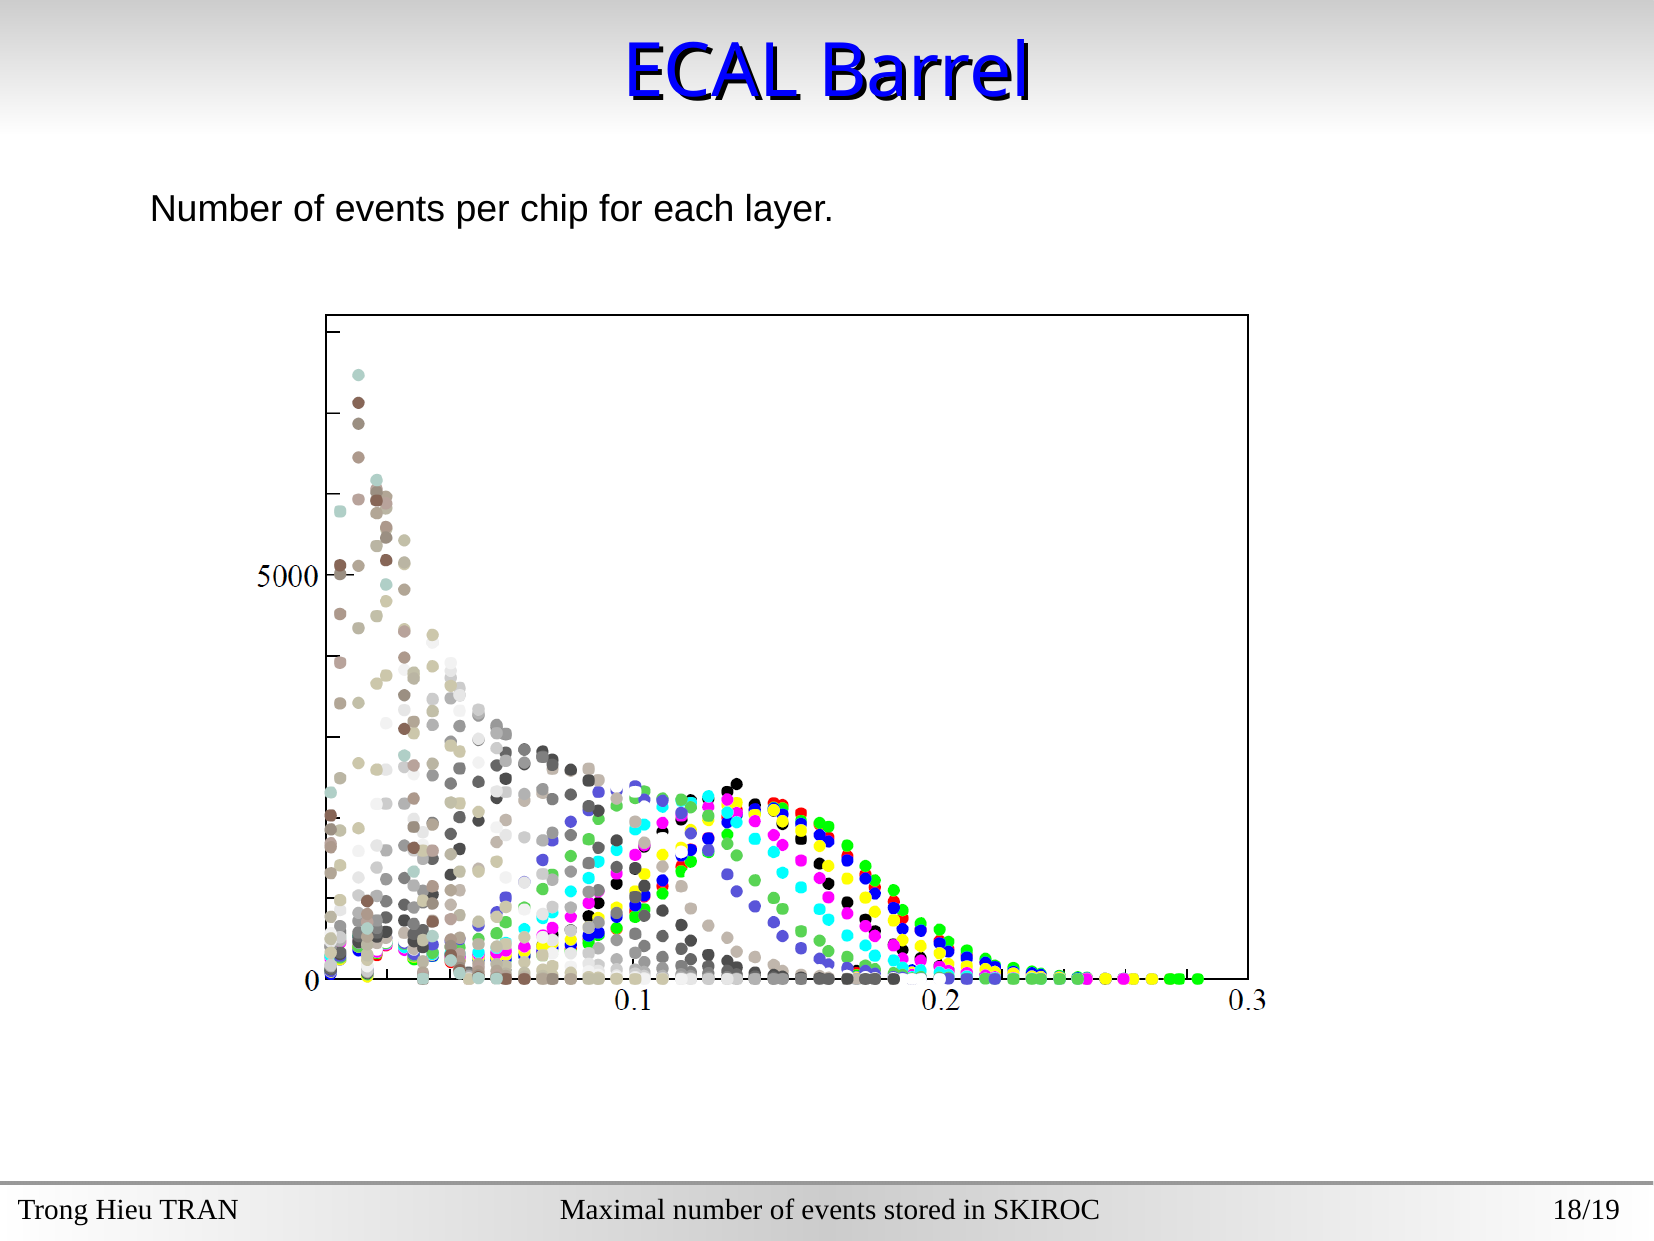

# ECAL Barrel
Number of events per chip for each layer.
Trong Hieu TRAN
Maximal number of events stored in SKIROC
18